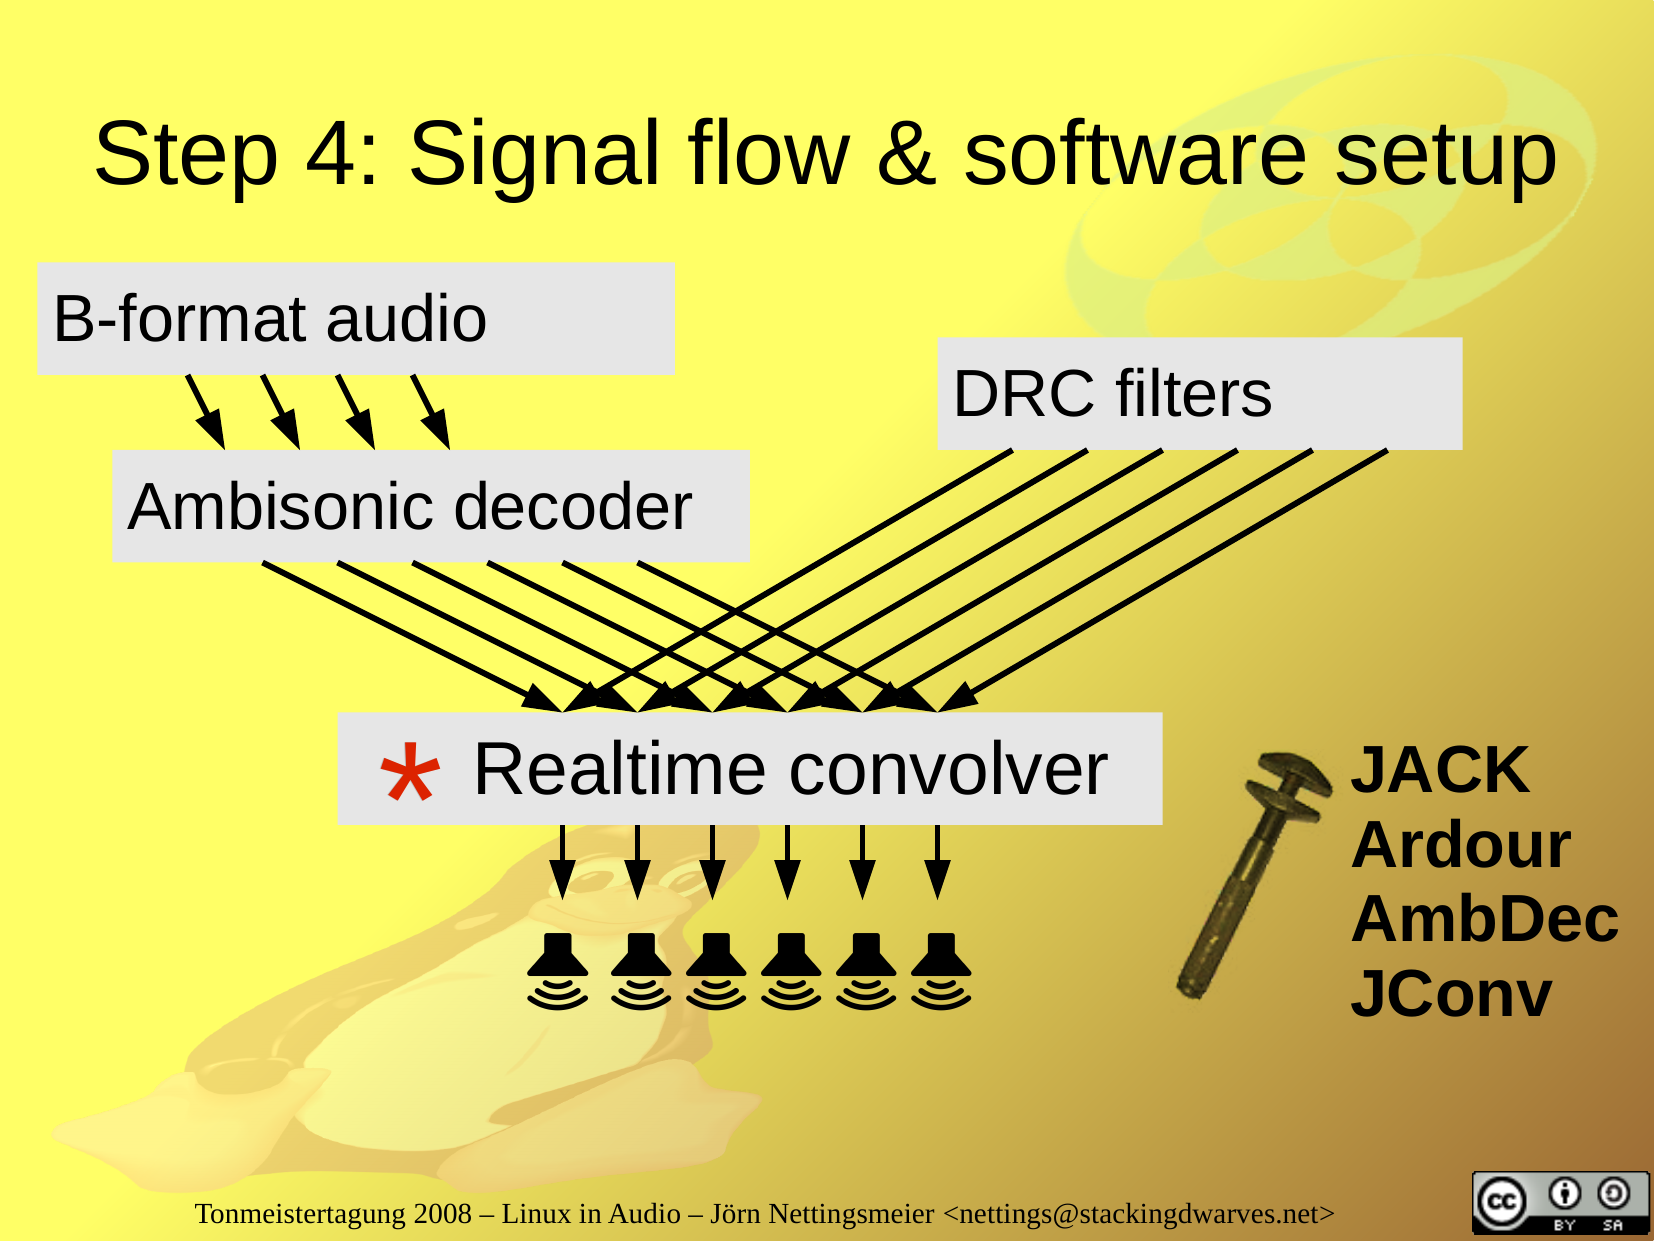

# Step 4: Signal flow & software setup
B-format audio
DRC filters
Ambisonic decoder
JACK
Ardour
AmbDec
JConv
*
 Realtime convolver